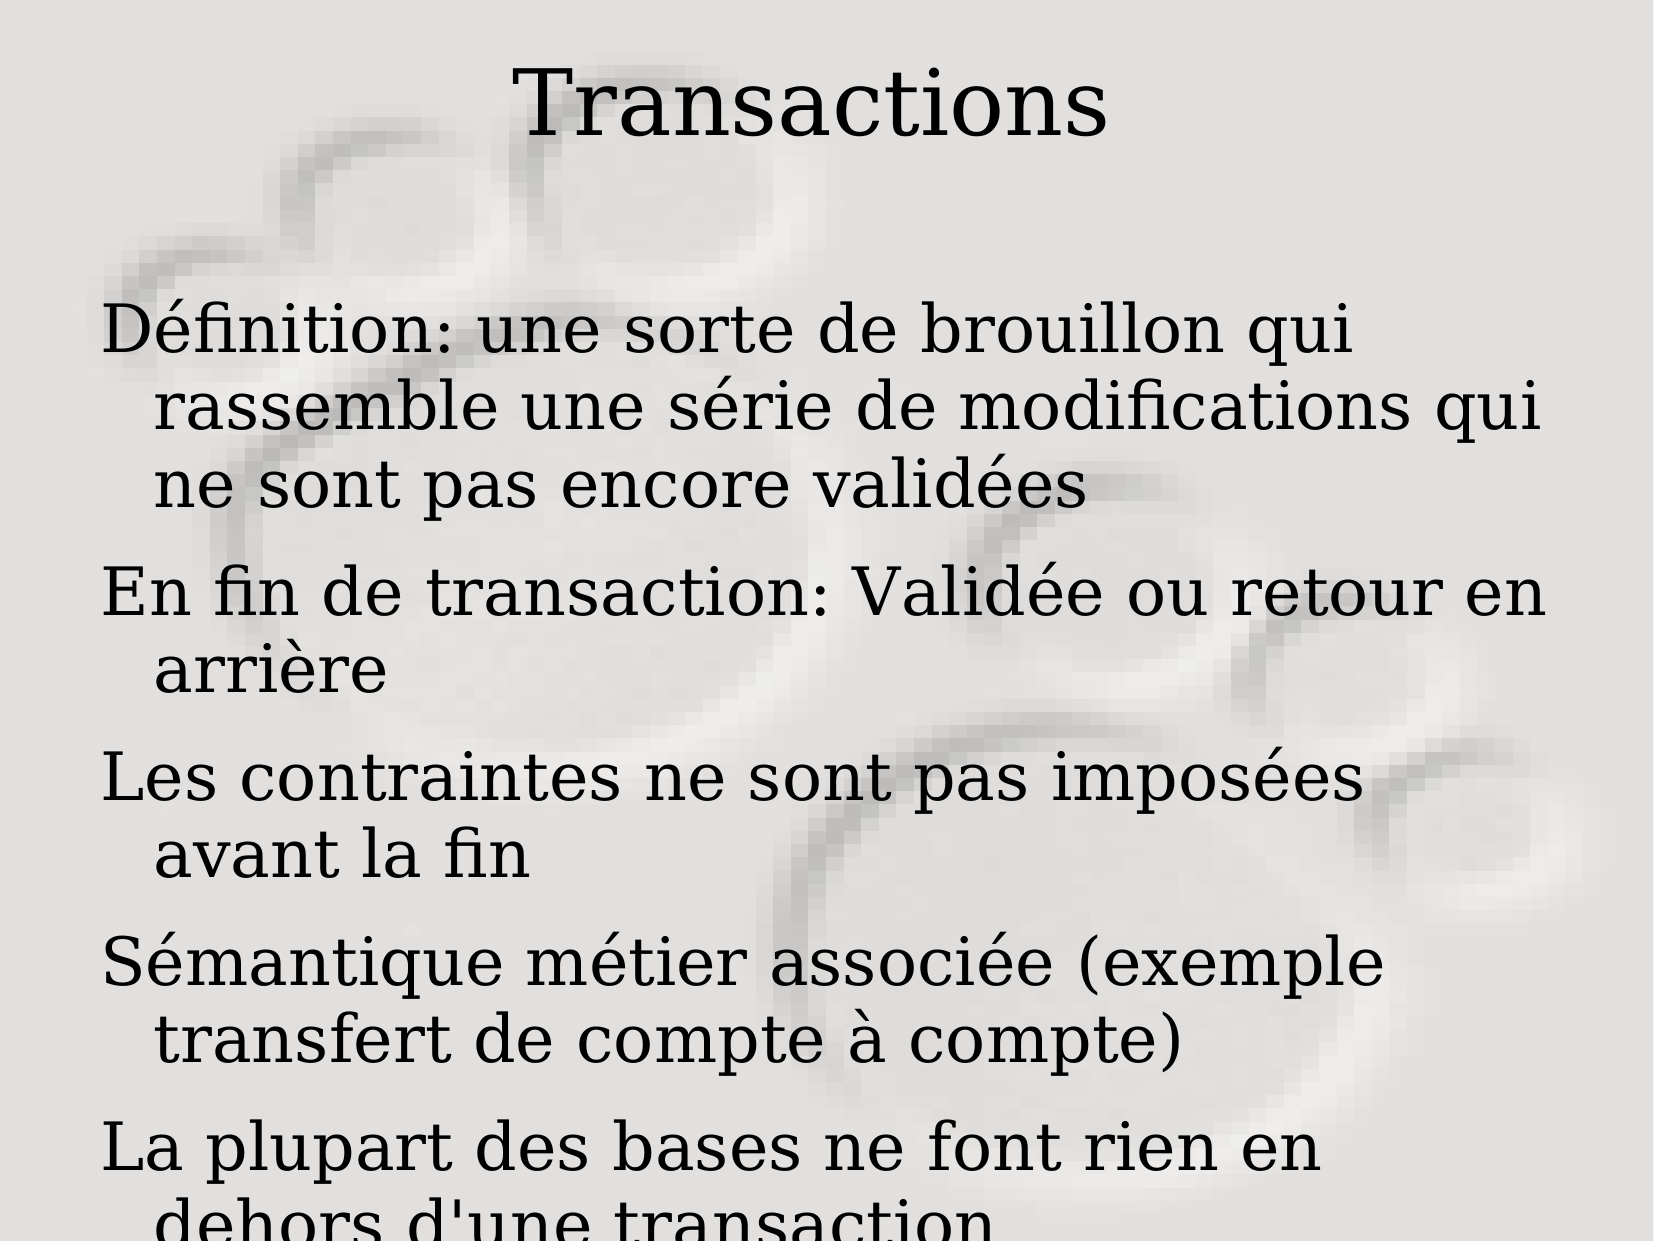

# Transactions
Définition: une sorte de brouillon qui rassemble une série de modifications qui ne sont pas encore validées
En fin de transaction: Validée ou retour en arrière
Les contraintes ne sont pas imposées avant la fin
Sémantique métier associée (exemple transfert de compte à compte)
La plupart des bases ne font rien en dehors d'une transaction